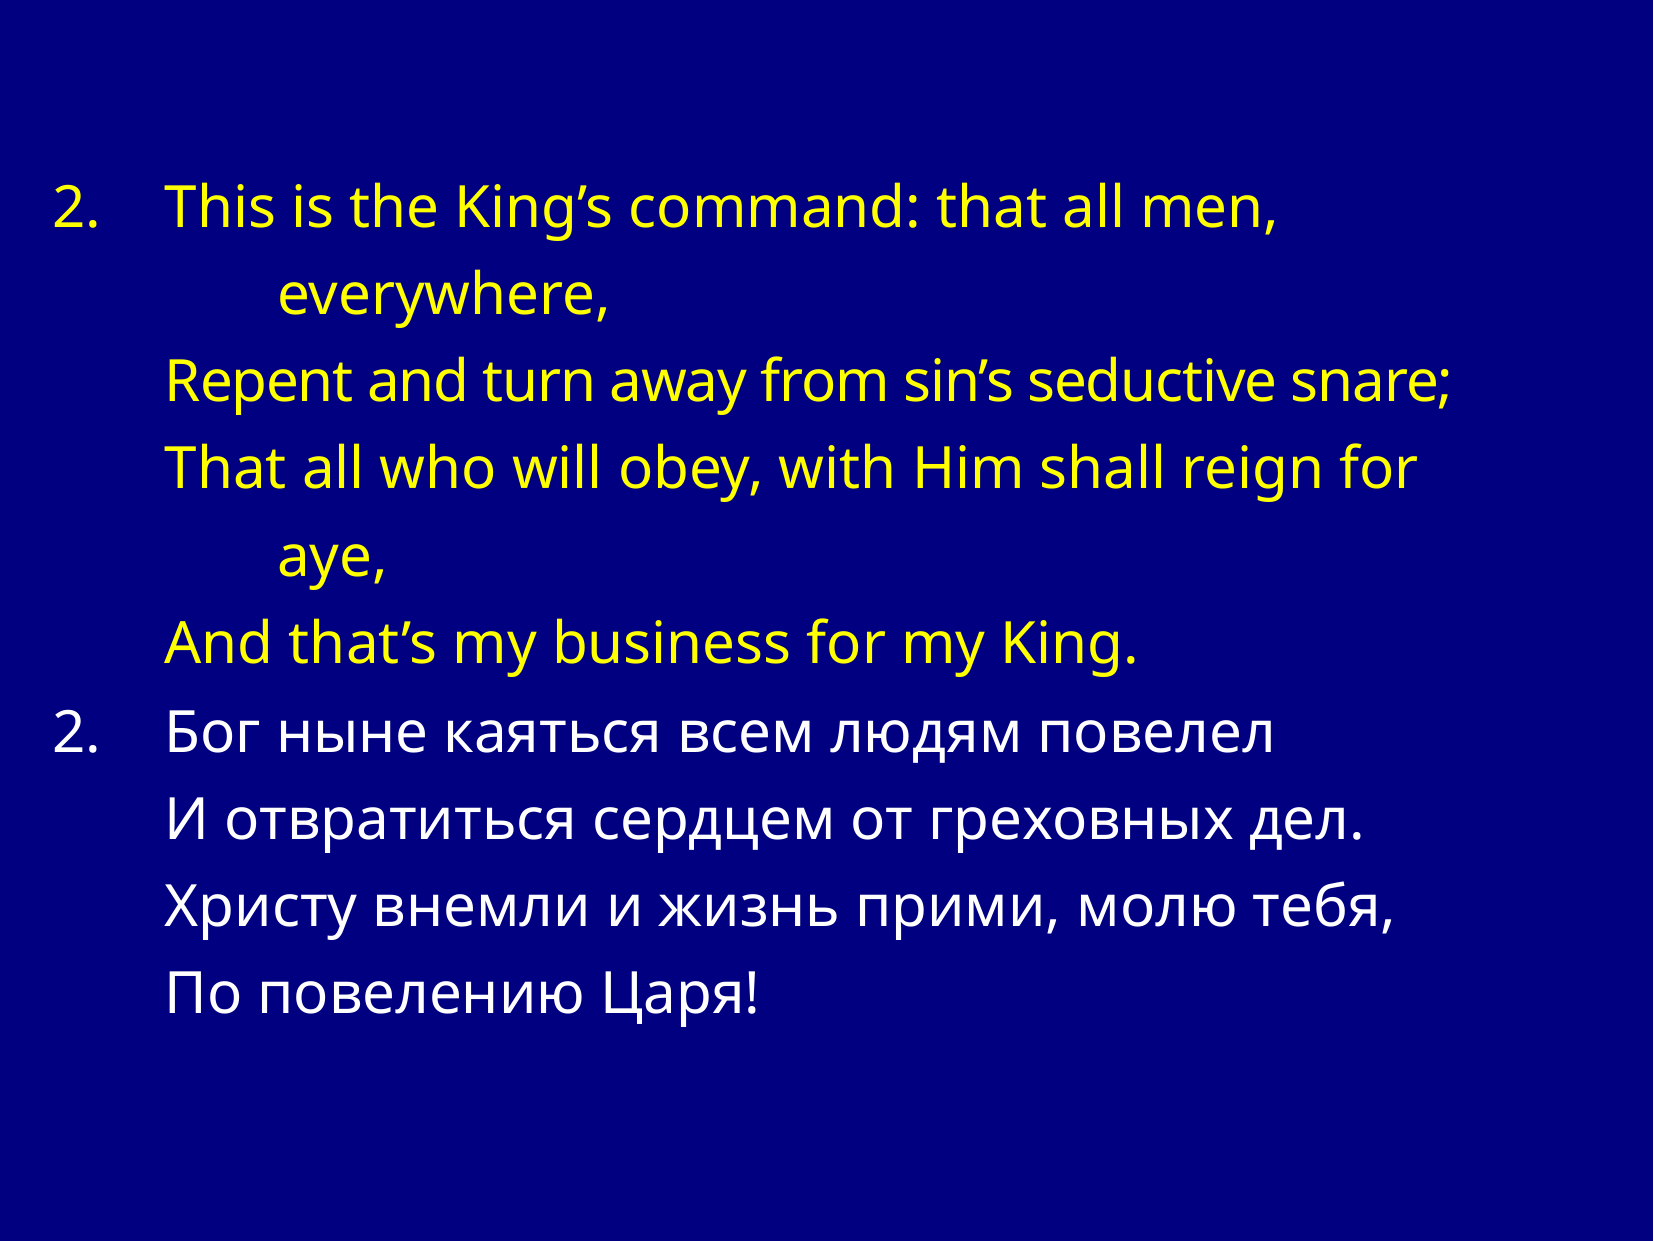

2.	This is the King’s command: that all men,
		everywhere,
	Repent and turn away from sin’s seductive snare;
	That all who will obey, with Him shall reign for
		aye,
	And that’s my business for my King.
2.	Бог ныне каяться всем людям повелел
	И отвратиться сердцем от греховных дел.
	Христу внемли и жизнь прими, молю тебя,
	По повелению Царя!